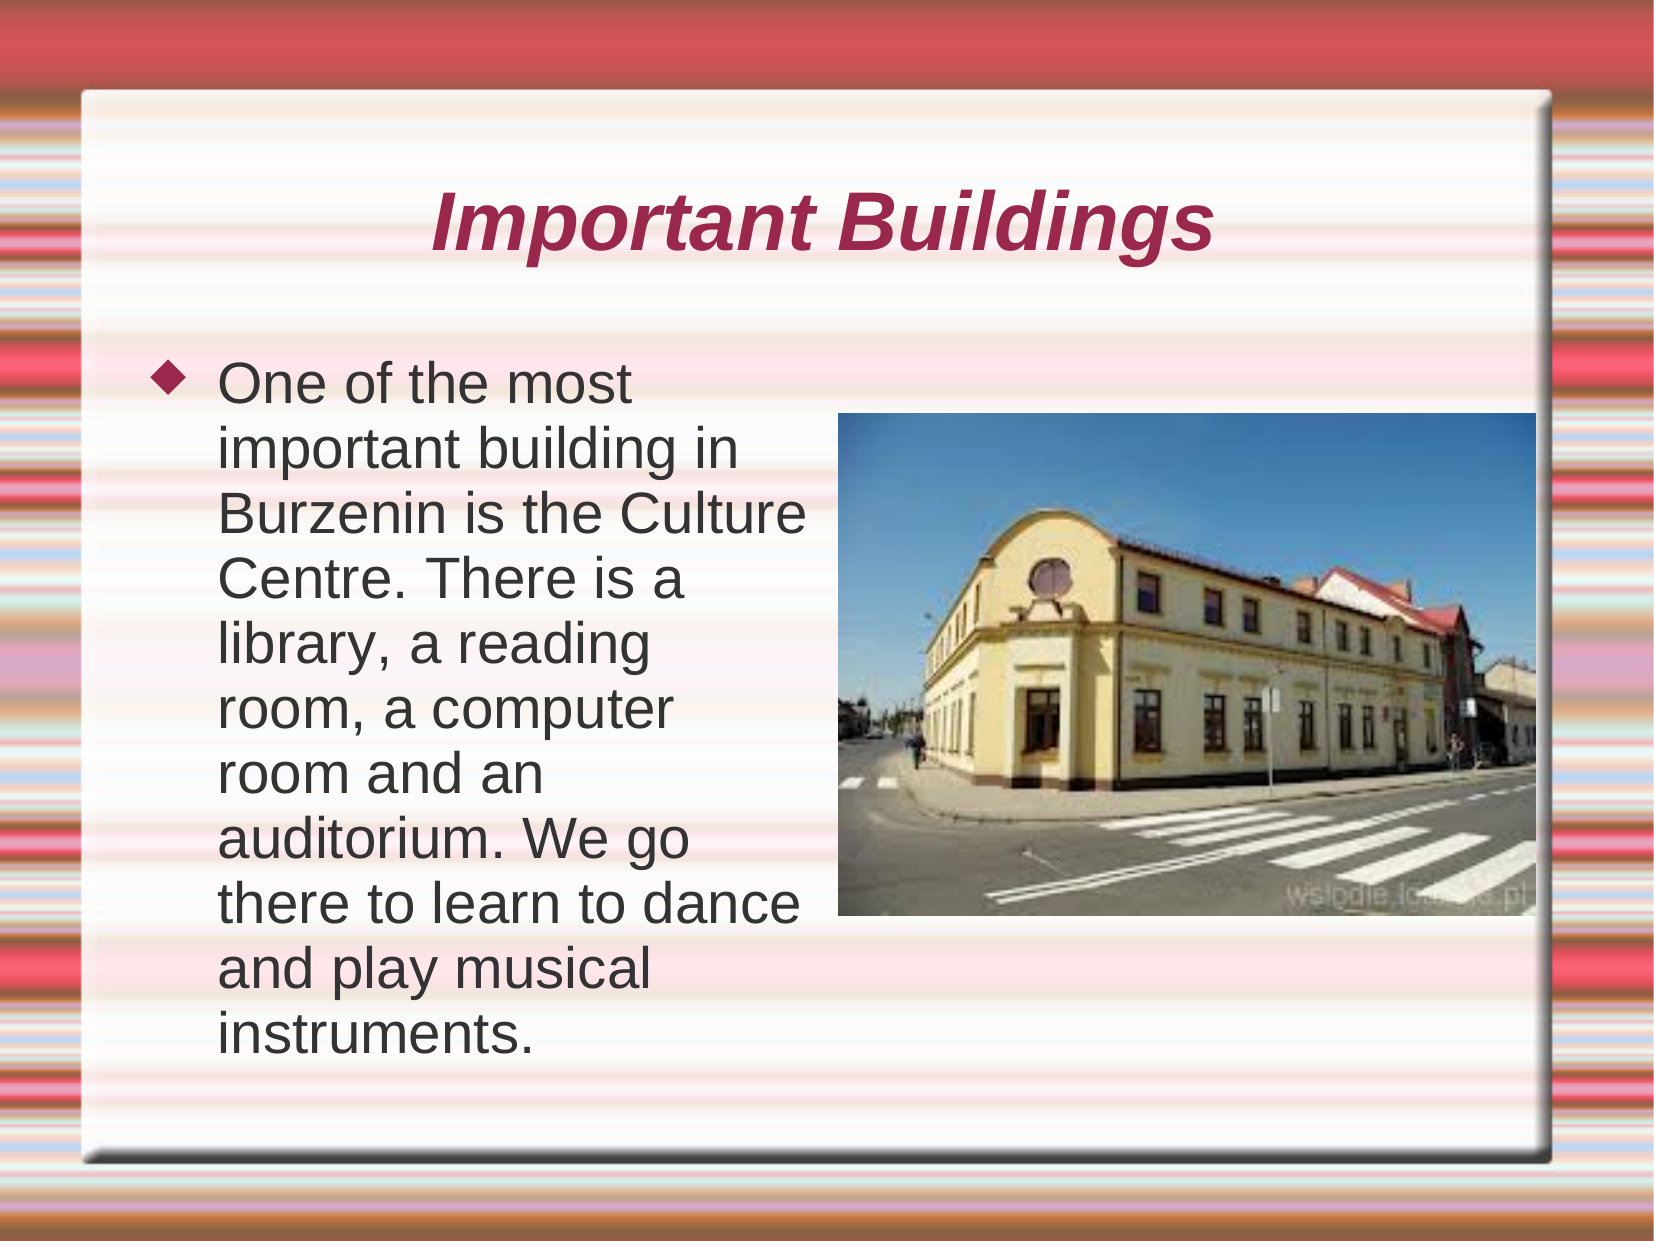

# Important Buildings
One of the most important building in Burzenin is the Culture Centre. There is a library, a reading room, a computer room and an auditorium. We go there to learn to dance and play musical instruments.